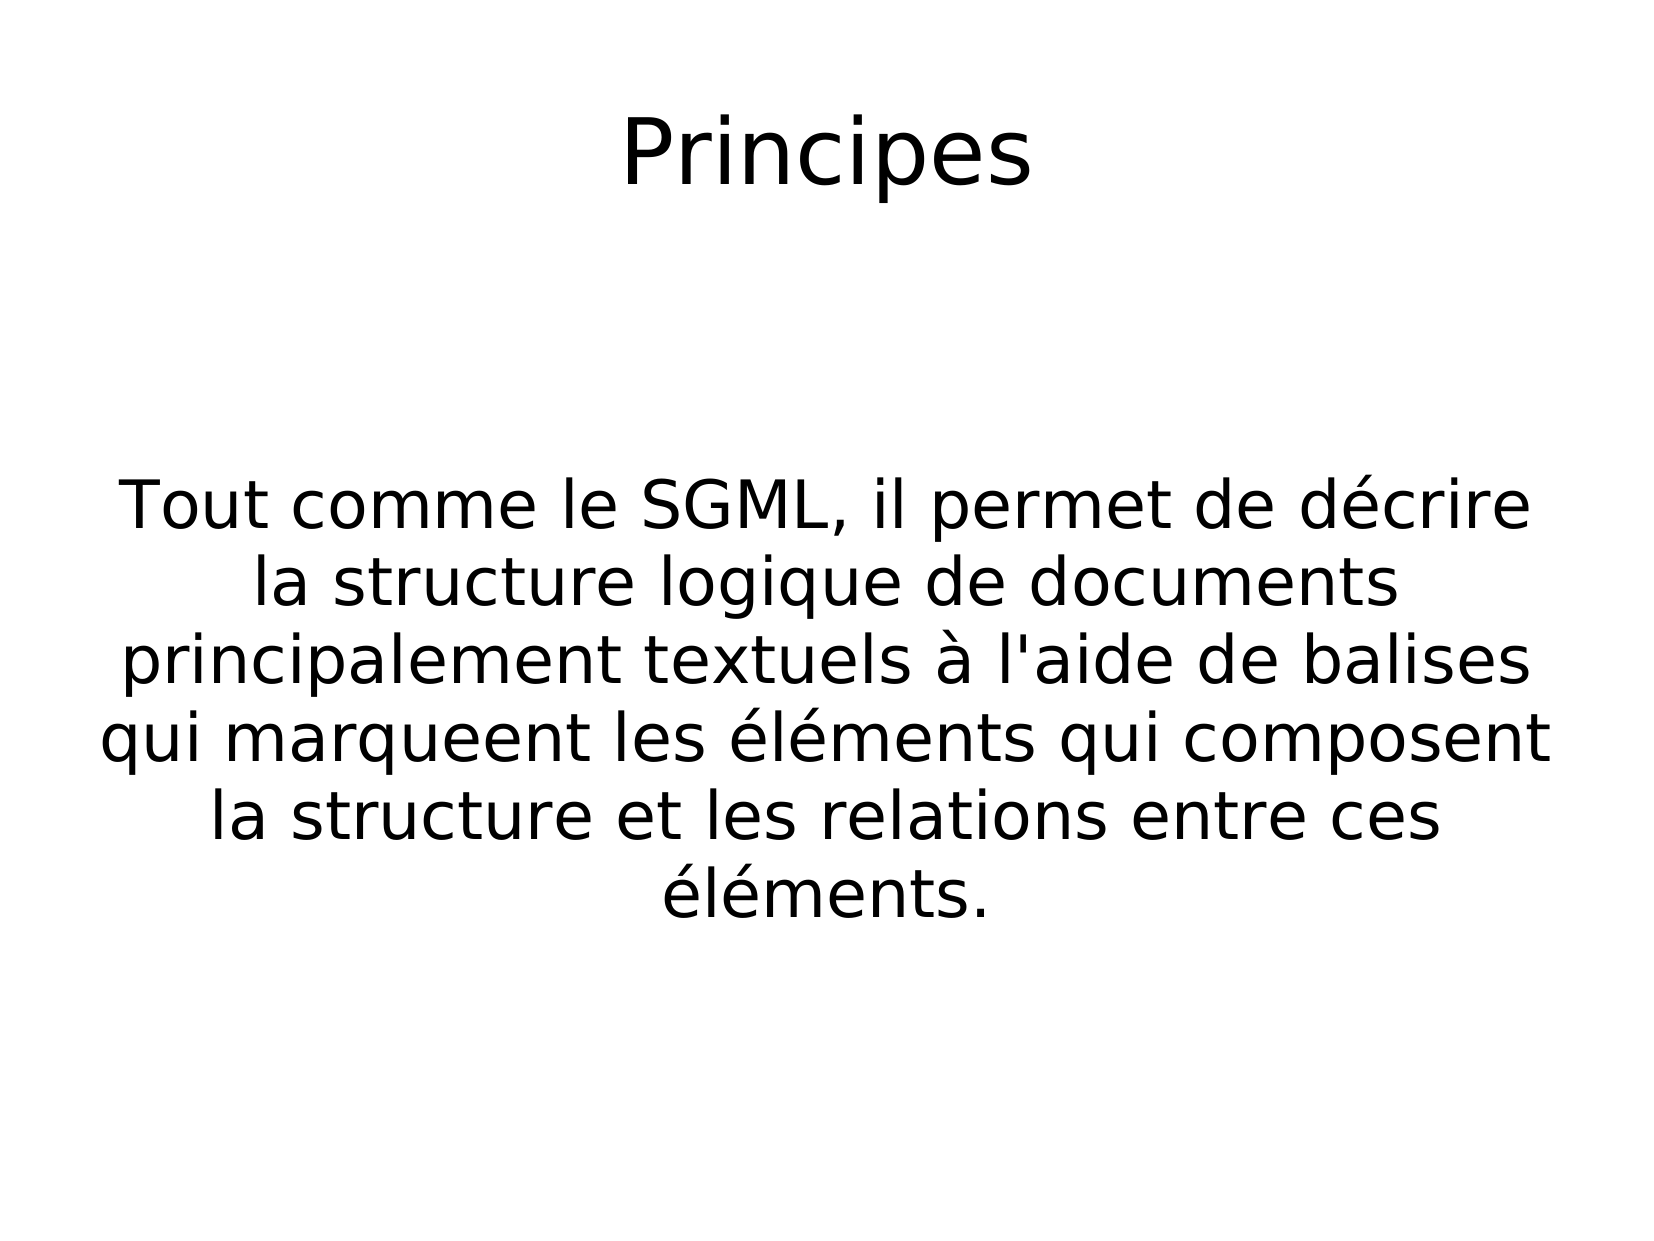

# Principes
Tout comme le SGML, il permet de décrire la structure logique de documents principalement textuels à l'aide de balises qui marqueent les éléments qui composent la structure et les relations entre ces éléments.